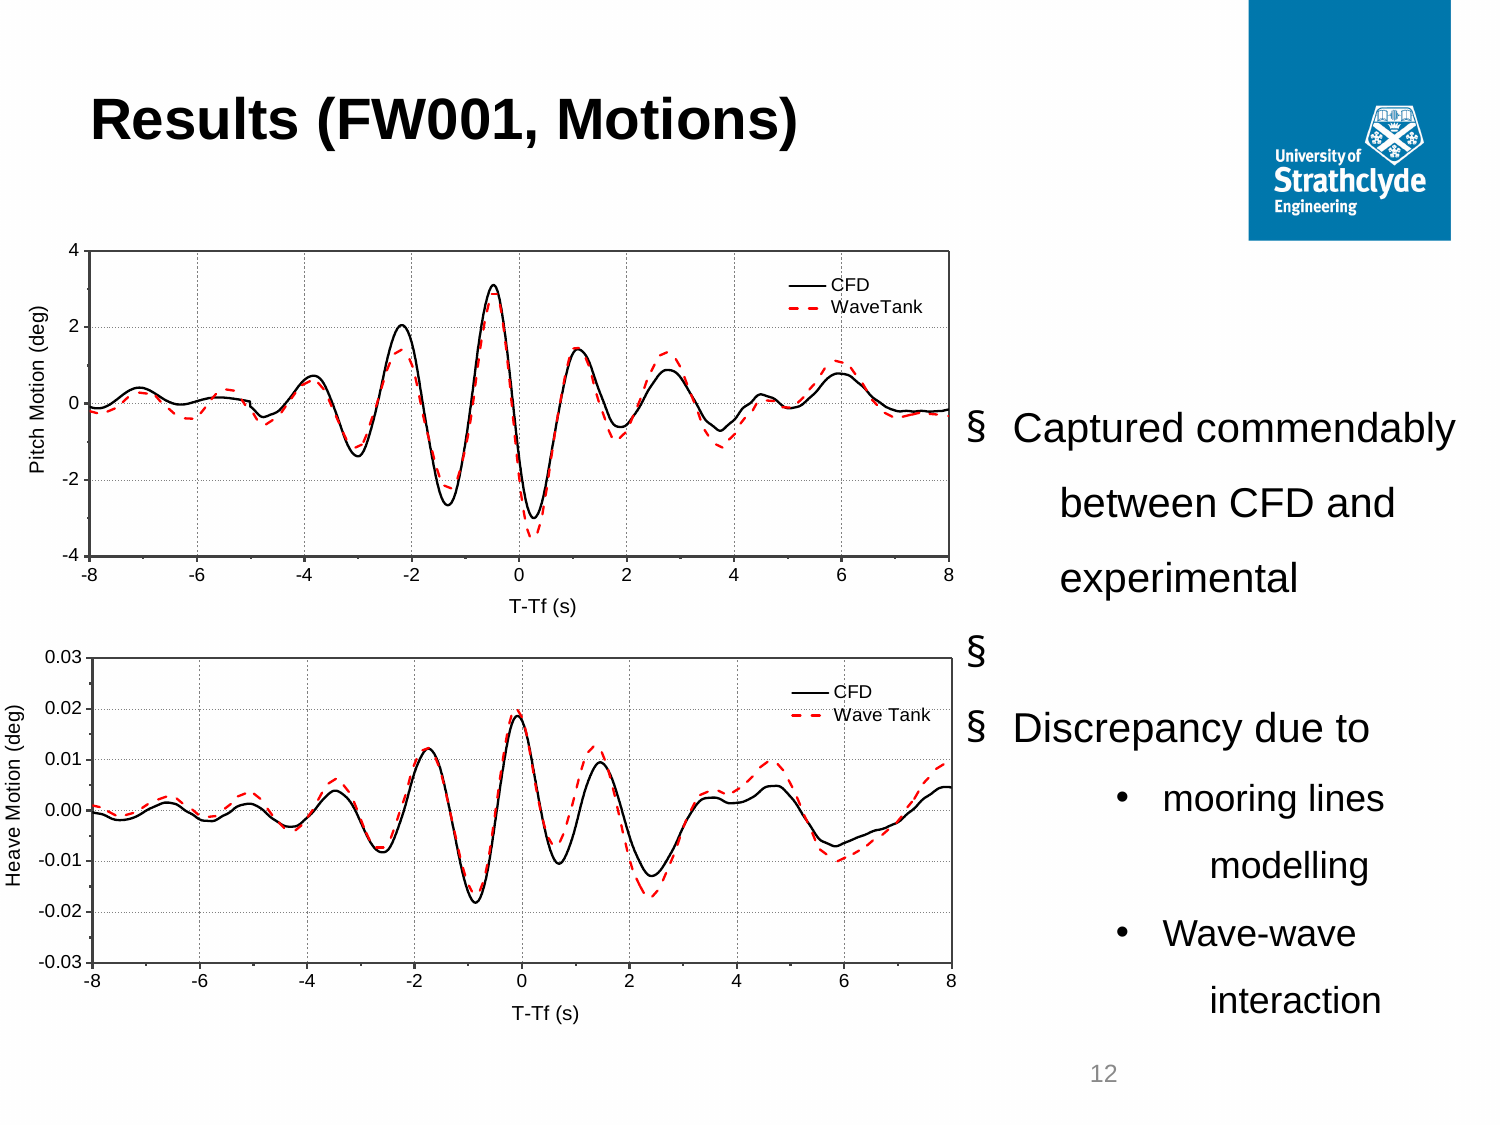

# Results (FW001, Motions)
Captured commendably between CFD and experimental
Discrepancy due to
mooring lines modelling
Wave-wave interaction